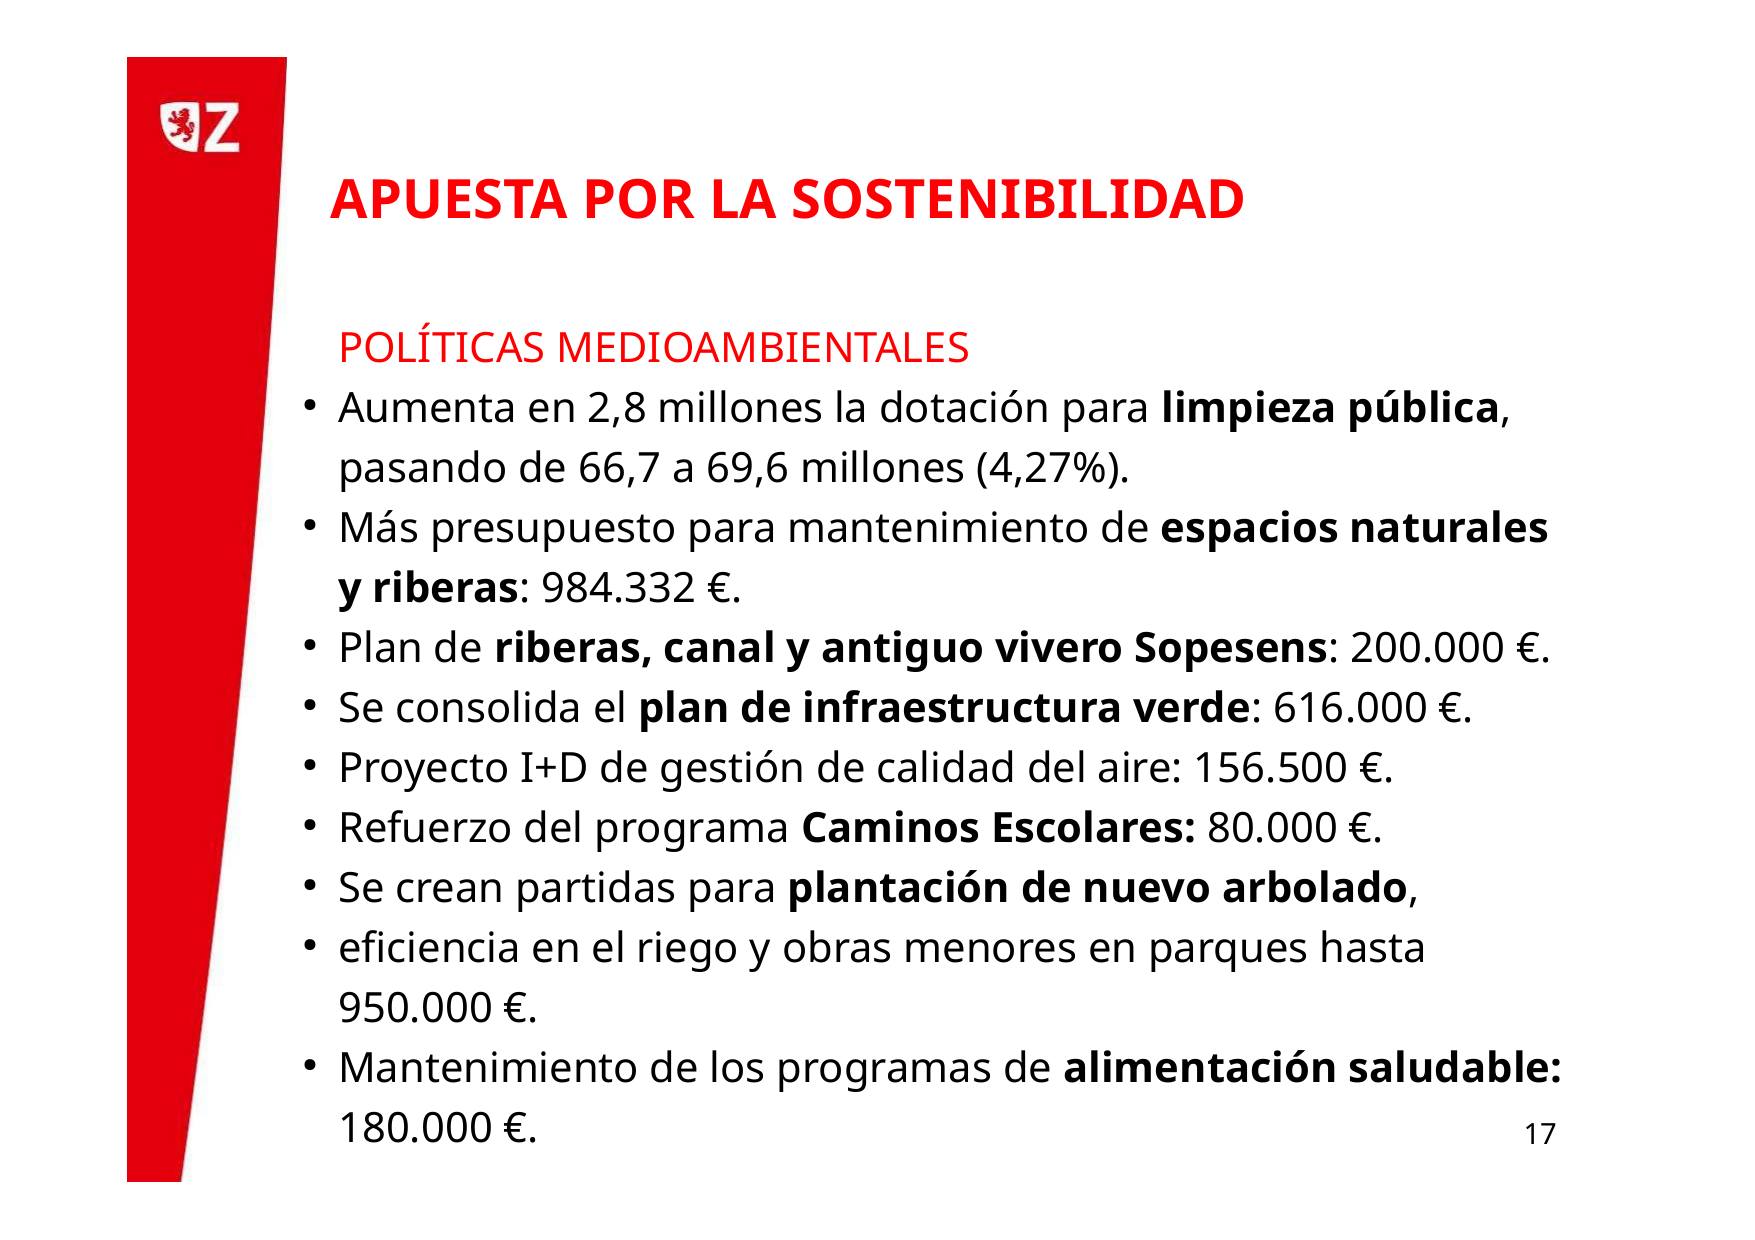

APUESTA POR LA SOSTENIBILIDAD
POLÍTICAS MEDIOAMBIENTALES
Aumenta en 2,8 millones la dotación para limpieza pública, pasando de 66,7 a 69,6 millones (4,27%).
Más presupuesto para mantenimiento de espacios naturales y riberas: 984.332 €.
Plan de riberas, canal y antiguo vivero Sopesens: 200.000 €.
Se consolida el plan de infraestructura verde: 616.000 €.
Proyecto I+D de gestión de calidad del aire: 156.500 €.
Refuerzo del programa Caminos Escolares: 80.000 €.
Se crean partidas para plantación de nuevo arbolado,
eficiencia en el riego y obras menores en parques hasta 950.000 €.
Mantenimiento de los programas de alimentación saludable: 180.000 €.